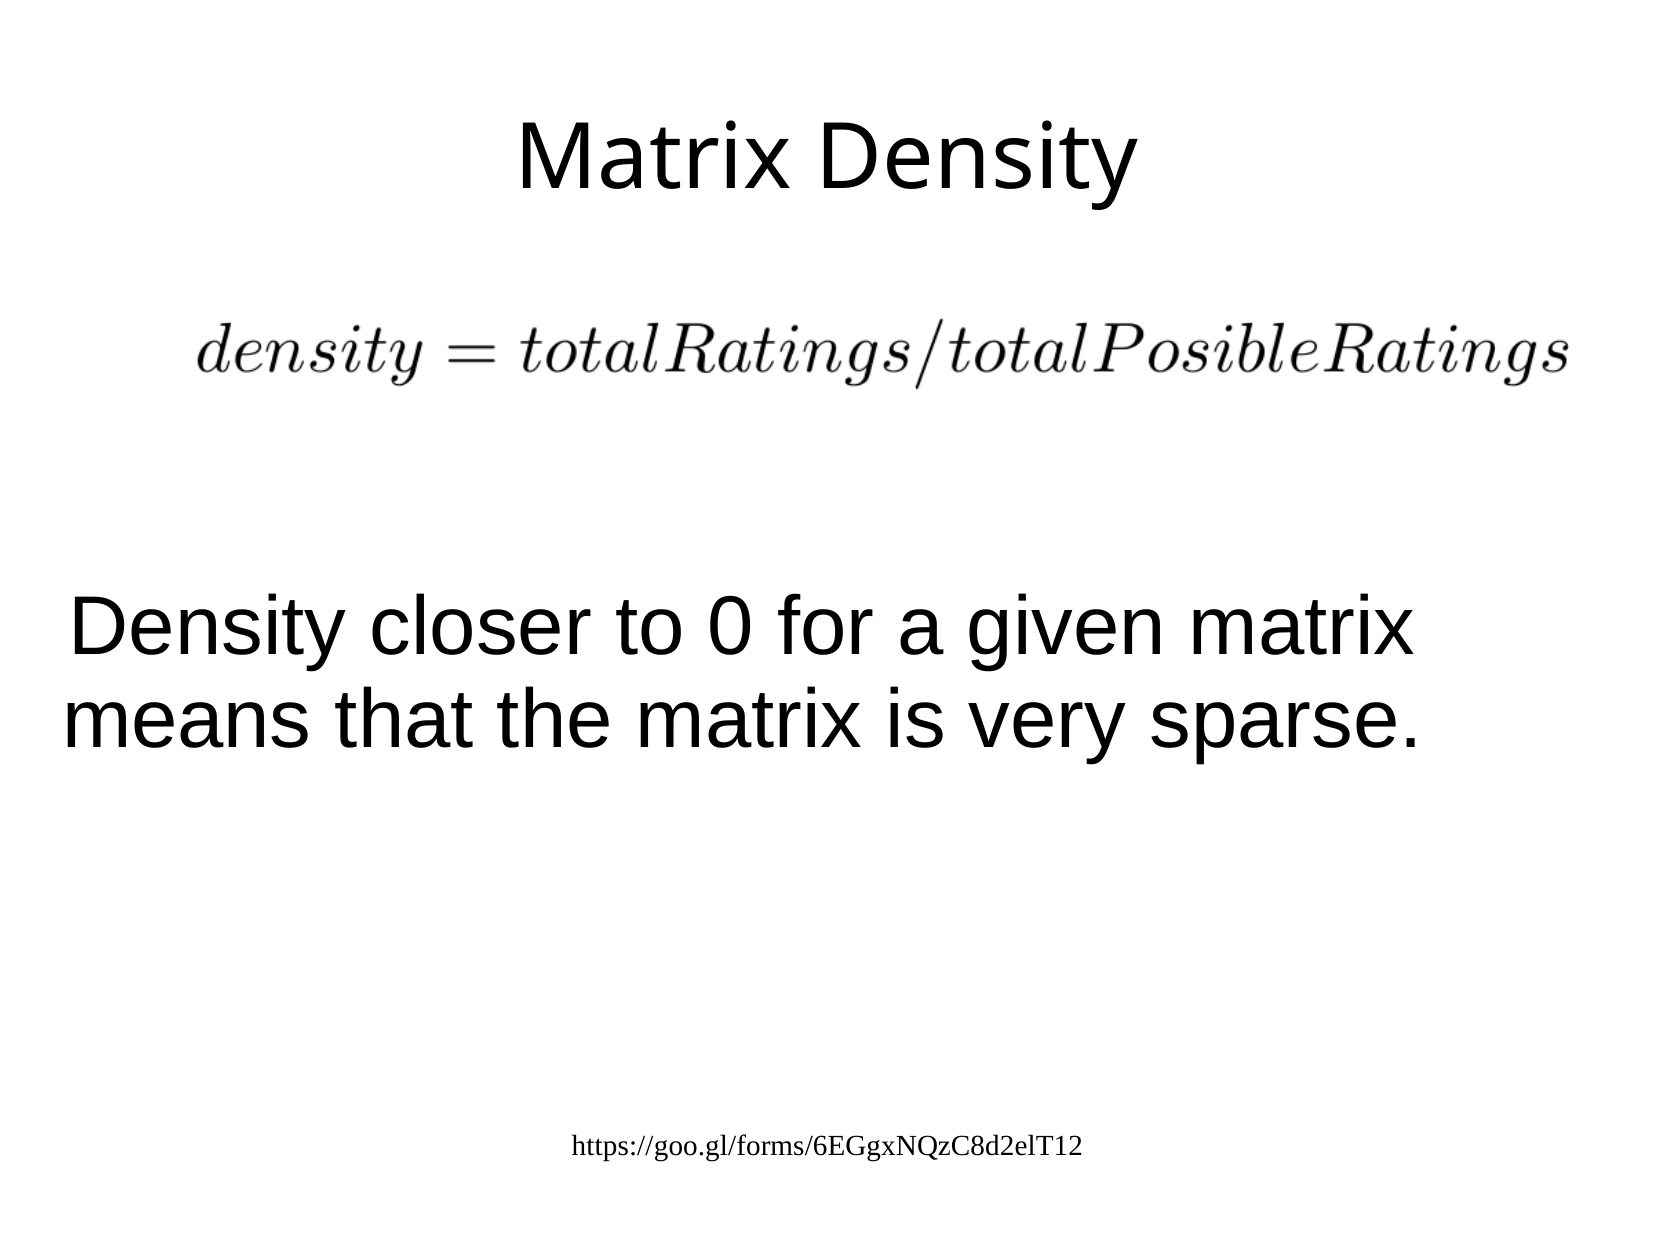

# Matrix Density
Density closer to 0 for a given matrix means that the matrix is very sparse.
https://goo.gl/forms/6EGgxNQzC8d2elT12